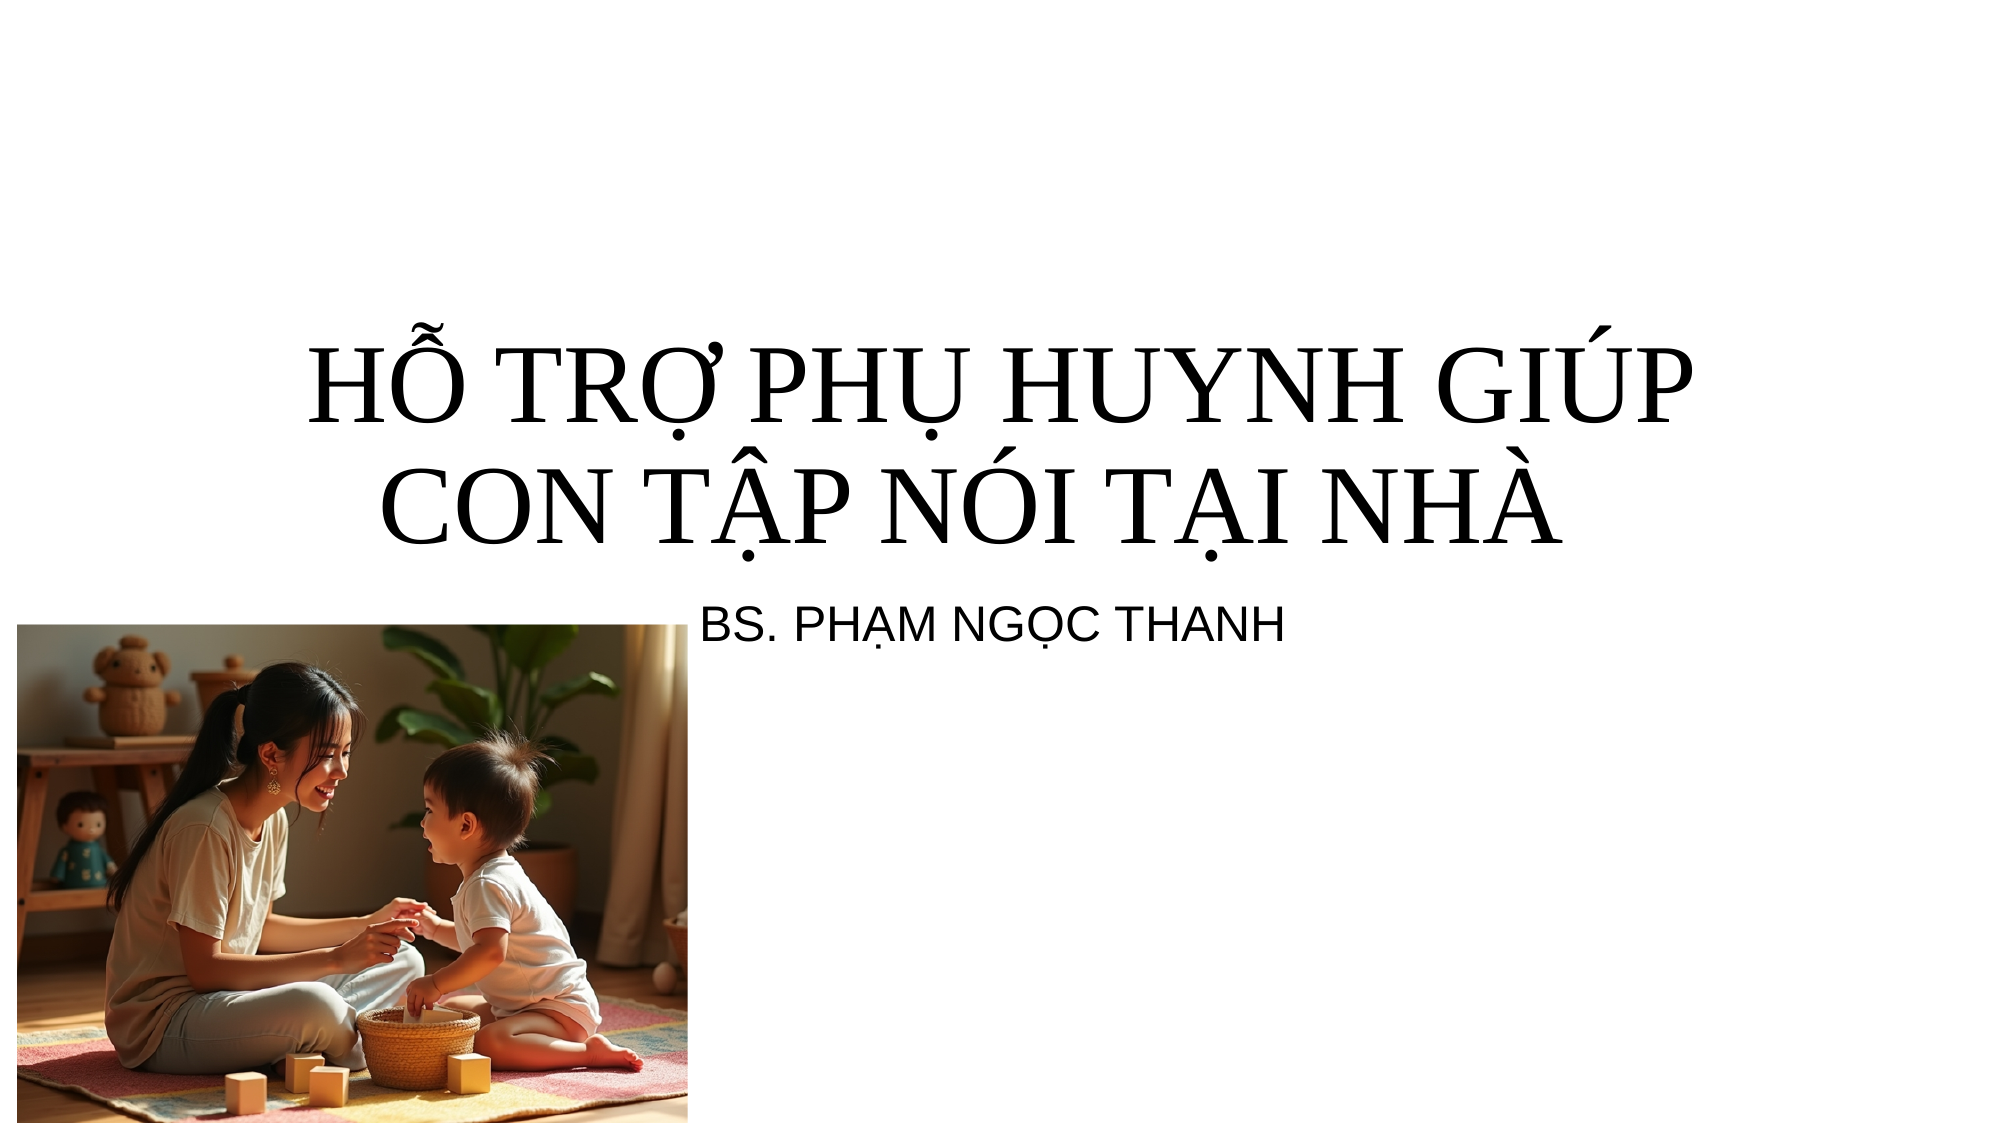

# HỖ TRỢ PHỤ HUYNH GIÚP CON TẬP NÓI TẠI NHÀ
BS. PHẠM NGỌC THANH